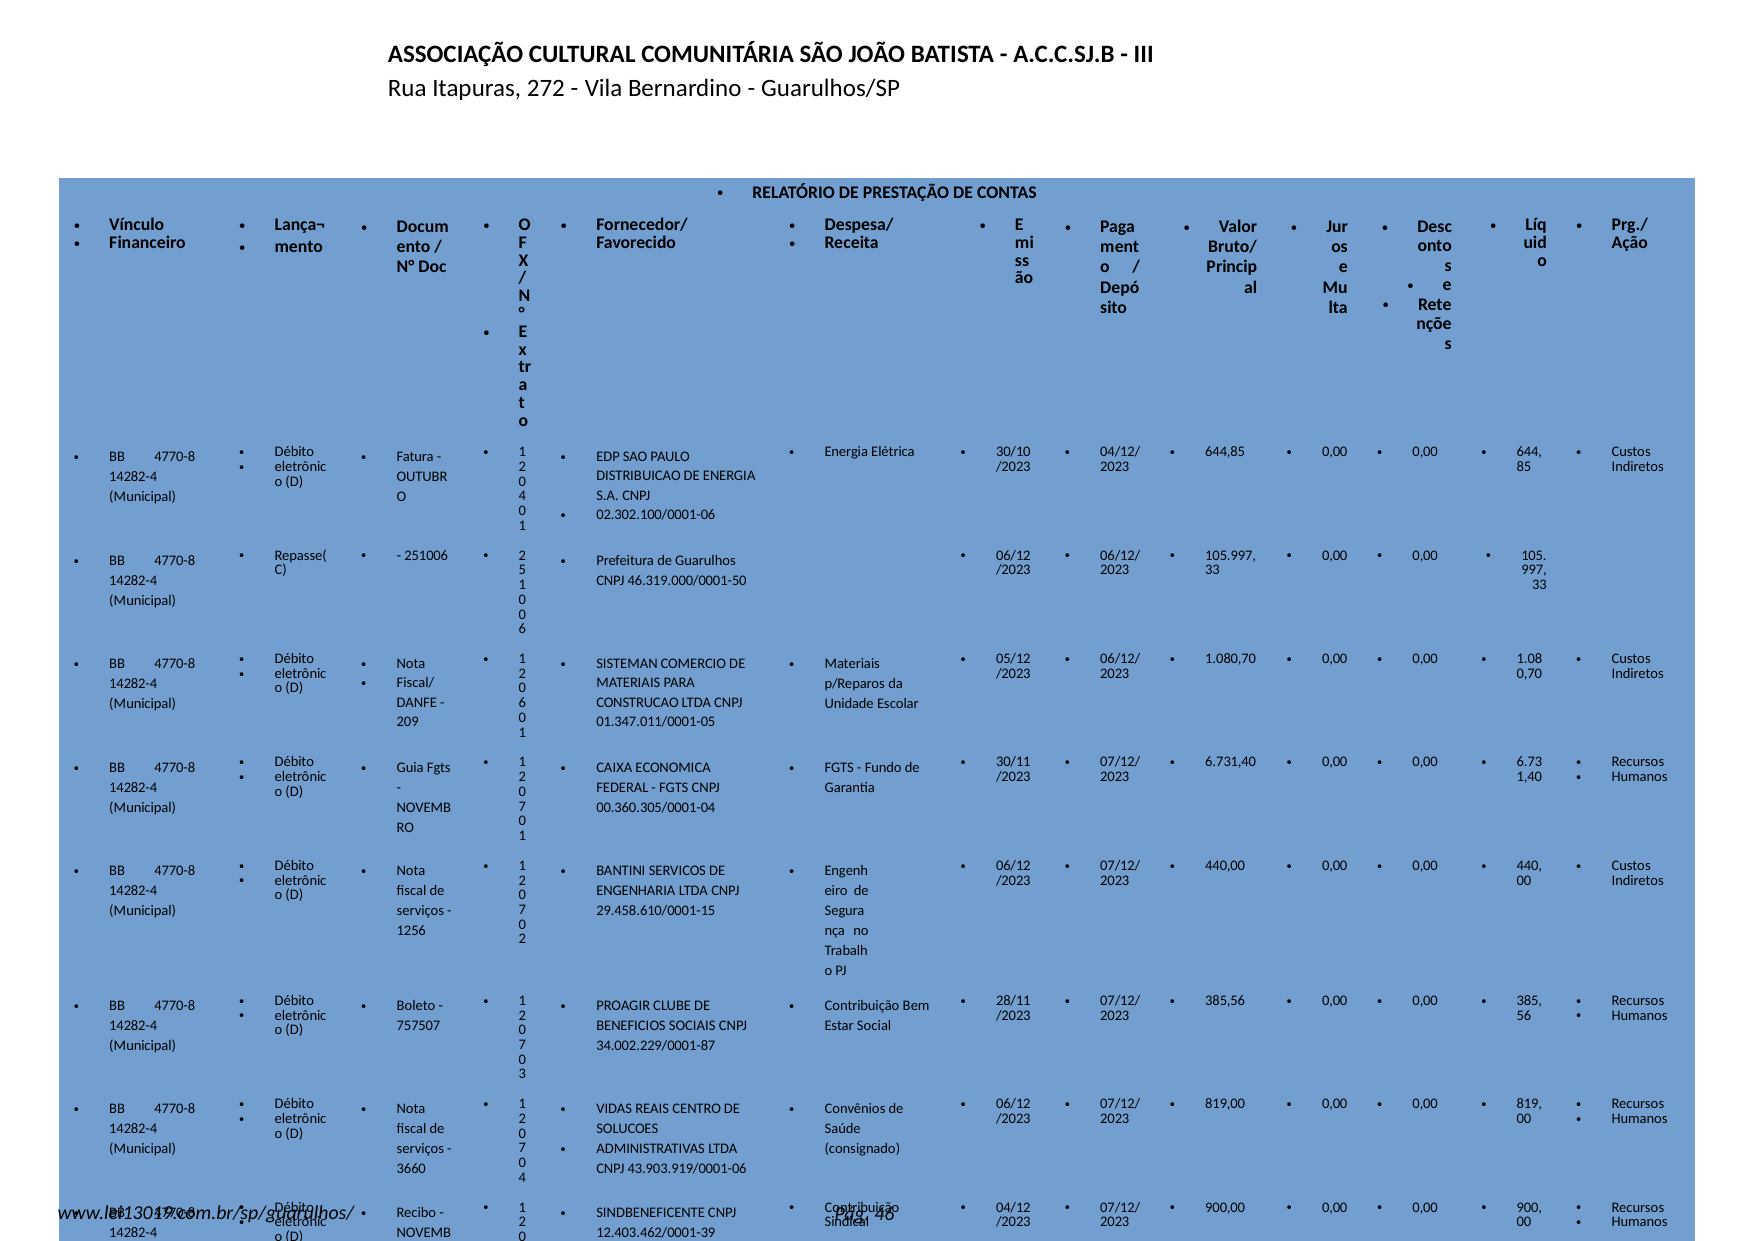

ASSOCIAÇÃO CULTURAL COMUNITÁRIA SÃO JOÃO BATISTA - A.C.C.SJ.B - III
Rua Itapuras, 272 - Vila Bernardino - Guarulhos/SP
| RELATÓRIO DE PRESTAÇÃO DE CONTAS | | | | | | | | | | | | |
| --- | --- | --- | --- | --- | --- | --- | --- | --- | --- | --- | --- | --- |
| Vínculo Financeiro | Lança¬ mento | Documento / N° Doc | OFX/N° Extrato | Fornecedor/ Favorecido | Despesa/ Receita | Emissão | Pagamento / Depósito | Valor Bruto/ Principal | Juros e Multa | Descontos e Retenções | Líquido | Prg./Ação |
| BB 4770-8 14282-4 (Municipal) | Débito eletrônico (D) | Fatura -OUTUBRO | 120401 | EDP SAO PAULO DISTRIBUICAO DE ENERGIA S.A. CNPJ 02.302.100/0001-06 | Energia Elétrica | 30/10/2023 | 04/12/2023 | 644,85 | 0,00 | 0,00 | 644,85 | Custos Indiretos |
| BB 4770-8 14282-4 (Municipal) | Repasse(C) | - 251006 | 251006 | Prefeitura de Guarulhos CNPJ 46.319.000/0001-50 | | 06/12/2023 | 06/12/2023 | 105.997,33 | 0,00 | 0,00 | 105.997,33 | |
| BB 4770-8 14282-4 (Municipal) | Débito eletrônico (D) | Nota Fiscal/DANFE -209 | 120601 | SISTEMAN COMERCIO DE MATERIAIS PARA CONSTRUCAO LTDA CNPJ 01.347.011/0001-05 | Materiais p/Reparos da Unidade Escolar | 05/12/2023 | 06/12/2023 | 1.080,70 | 0,00 | 0,00 | 1.080,70 | Custos Indiretos |
| BB 4770-8 14282-4 (Municipal) | Débito eletrônico (D) | Guia Fgts -NOVEMBRO | 120701 | CAIXA ECONOMICA FEDERAL - FGTS CNPJ 00.360.305/0001-04 | FGTS - Fundo de Garantia | 30/11/2023 | 07/12/2023 | 6.731,40 | 0,00 | 0,00 | 6.731,40 | Recursos Humanos |
| BB 4770-8 14282-4 (Municipal) | Débito eletrônico (D) | Nota fiscal de serviços -1256 | 120702 | BANTINI SERVICOS DE ENGENHARIA LTDA CNPJ 29.458.610/0001-15 | Engenheiro de Segurança no Trabalho PJ | 06/12/2023 | 07/12/2023 | 440,00 | 0,00 | 0,00 | 440,00 | Custos Indiretos |
| BB 4770-8 14282-4 (Municipal) | Débito eletrônico (D) | Boleto -757507 | 120703 | PROAGIR CLUBE DE BENEFICIOS SOCIAIS CNPJ 34.002.229/0001-87 | Contribuição Bem Estar Social | 28/11/2023 | 07/12/2023 | 385,56 | 0,00 | 0,00 | 385,56 | Recursos Humanos |
| BB 4770-8 14282-4 (Municipal) | Débito eletrônico (D) | Nota fiscal de serviços -3660 | 120704 | VIDAS REAIS CENTRO DE SOLUCOES ADMINISTRATIVAS LTDA CNPJ 43.903.919/0001-06 | Convênios de Saúde (consignado) | 06/12/2023 | 07/12/2023 | 819,00 | 0,00 | 0,00 | 819,00 | Recursos Humanos |
| BB 4770-8 14282-4 (Municipal) | Débito eletrônico (D) | Recibo -NOVEMBRO | 120705 | SINDBENEFICENTE CNPJ 12.403.462/0001-39 | Contribuição Sindical | 04/12/2023 | 07/12/2023 | 900,00 | 0,00 | 0,00 | 900,00 | Recursos Humanos |
| BB 4770-8 14282-4 (Municipal) | Débito eletrônico (D) | Boleto -3953568 | 121101 | GUARULHOS TELECOMUNICACOES LTDATe CNPJ 27.583.479/0001-92 | Telefone e Internet | 01/12/2023 | 11/12/2023 | 79,90 | 0,00 | 0,00 | 79,90 | Custos Indiretos |
| BB 4770-8 14282-4 (Municipal) | Débito eletrônico (D) | Rescisão -DEZEMBRO | 25346 | FABIANA QUIRINO DA SILVA CPF 377.792.128-90 | Rescisão Contratual -TRCT (folha) | 13/12/2023 | 14/12/2023 | 25.429,53 | 0,00 | 0,00 | 25.429,53 | Poupança |
| BB 4770-8 14282-4 (Municipal) | Débito eletrônico (D) | Rescisão -DEZEMBRO | 26657 | CARLA NATHALY ALVES DA SILVA SANTANA CPF 080.076.854-05 | Rescisão Contratual -TRCT (folha) | 13/12/2023 | 14/12/2023 | 6.790,40 | 0,00 | 0,00 | 6.790,40 | Poupança |
| BB 4770-8 14282-4 (Municipal) | Débito eletrônico (D) | Guia Fgts -RESCISÓRIO | 121401 | CAIXA ECONOMICA FEDERAL - FGTS CNPJ 00.360.305/0001-04 | GRRF/FGTS Rescisão | 08/12/2023 | 14/12/2023 | 4.214,93 | 0,00 | 0,00 | 4.214,93 | Poupança |
www.lei13019.com.br/sp/guarulhos/
Pág. 46